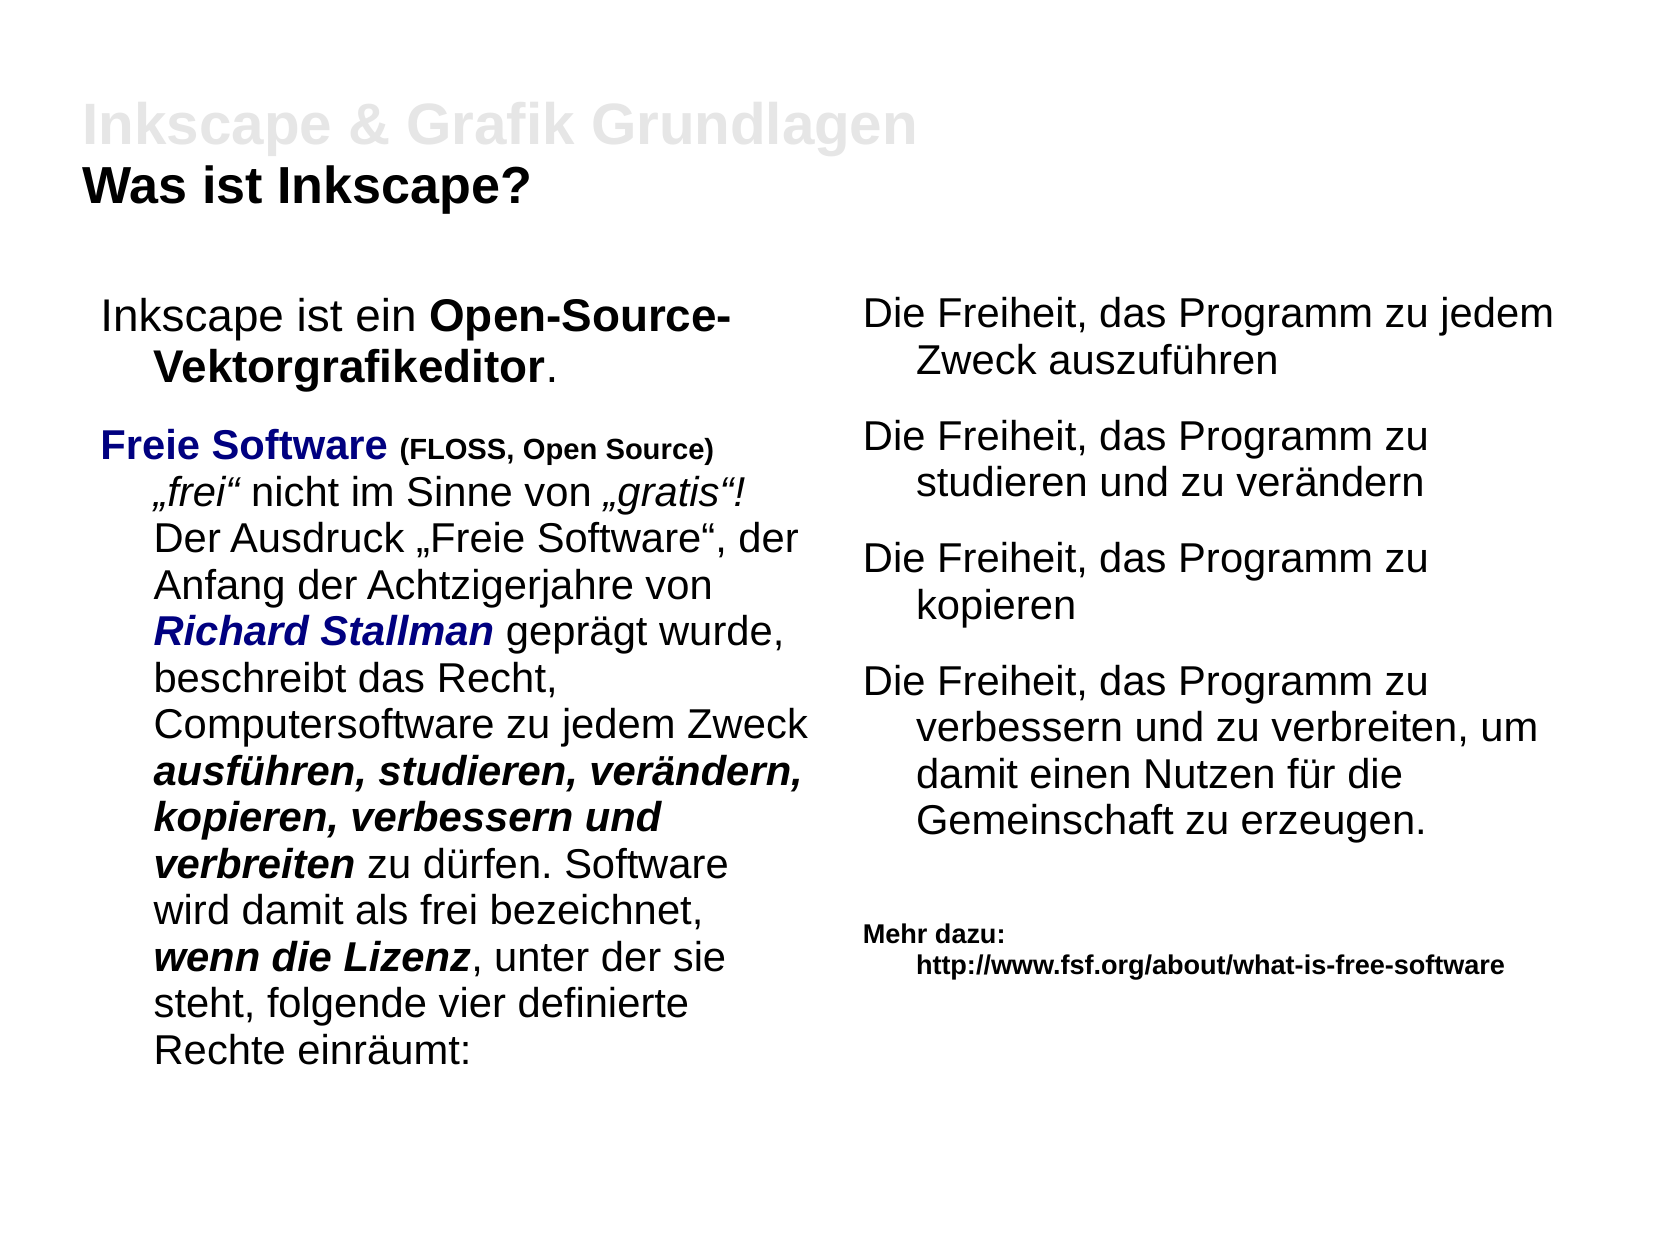

# Inkscape & Grafik Grundlagen Was ist Inkscape?
Inkscape ist ein Open-Source-Vektorgrafikeditor.
Freie Software (FLOSS, Open Source)
„frei“ nicht im Sinne von „gratis“!
Der Ausdruck „Freie Software“, der Anfang der Achtzigerjahre von Richard Stallman geprägt wurde, beschreibt das Recht, Computersoftware zu jedem Zweck ausführen, studieren, verändern, kopieren, verbessern und verbreiten zu dürfen. Software wird damit als frei bezeichnet, wenn die Lizenz, unter der sie steht, folgende vier definierte Rechte einräumt:
Die Freiheit, das Programm zu jedem Zweck auszuführen
Die Freiheit, das Programm zu studieren und zu verändern
Die Freiheit, das Programm zu kopieren
Die Freiheit, das Programm zu verbessern und zu verbreiten, um damit einen Nutzen für die Gemeinschaft zu erzeugen.
Mehr dazu:
http://www.fsf.org/about/what-is-free-software